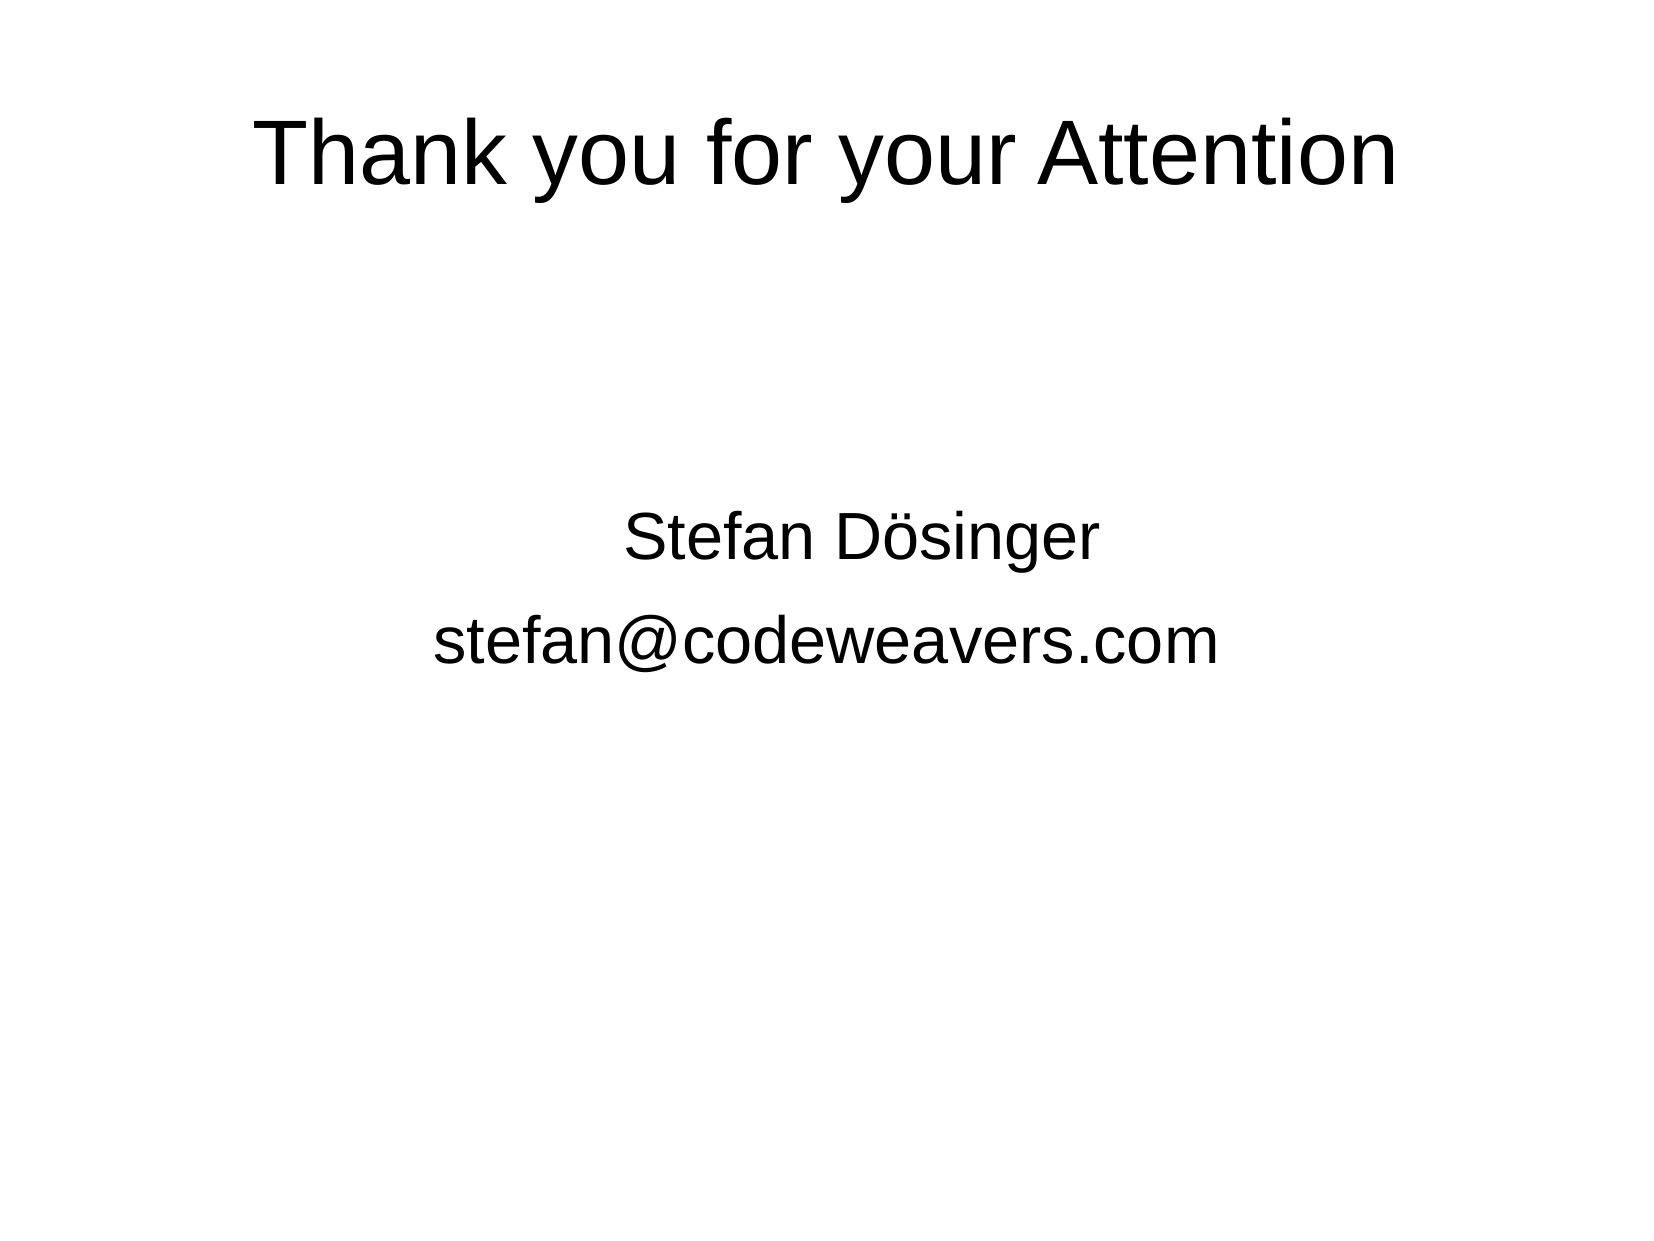

# Thank you for your Attention
Stefan Dösinger
stefan@codeweavers.com